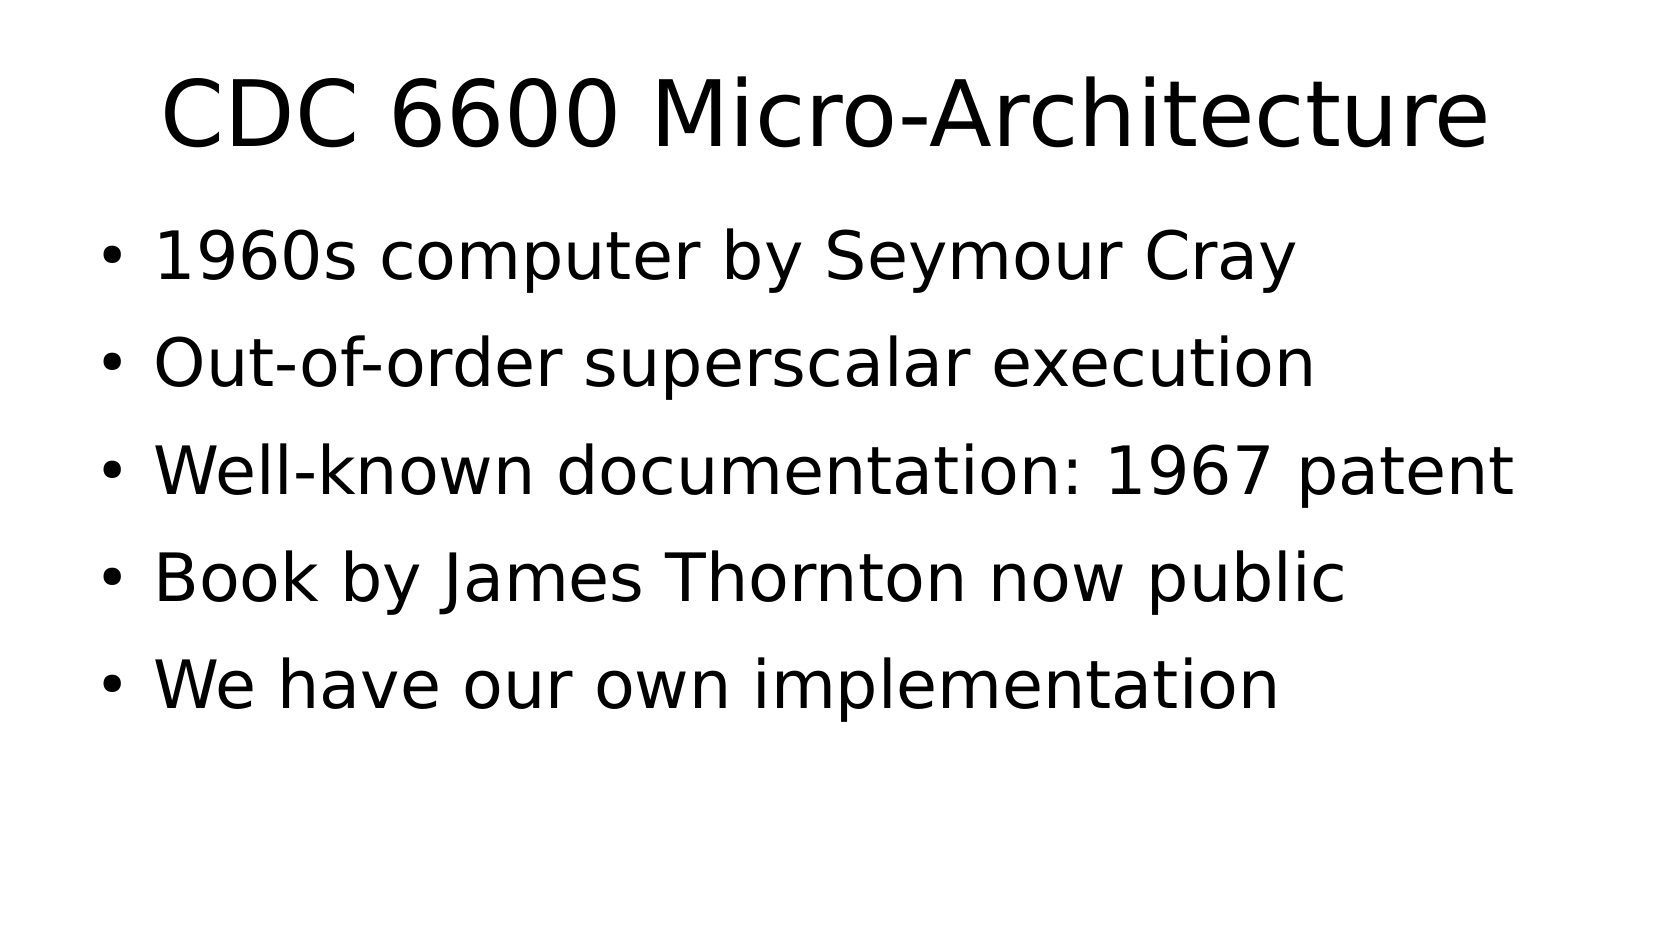

# CDC 6600 Micro-Architecture
1960s computer by Seymour Cray
Out-of-order superscalar execution
Well-known documentation: 1967 patent
Book by James Thornton now public
We have our own implementation